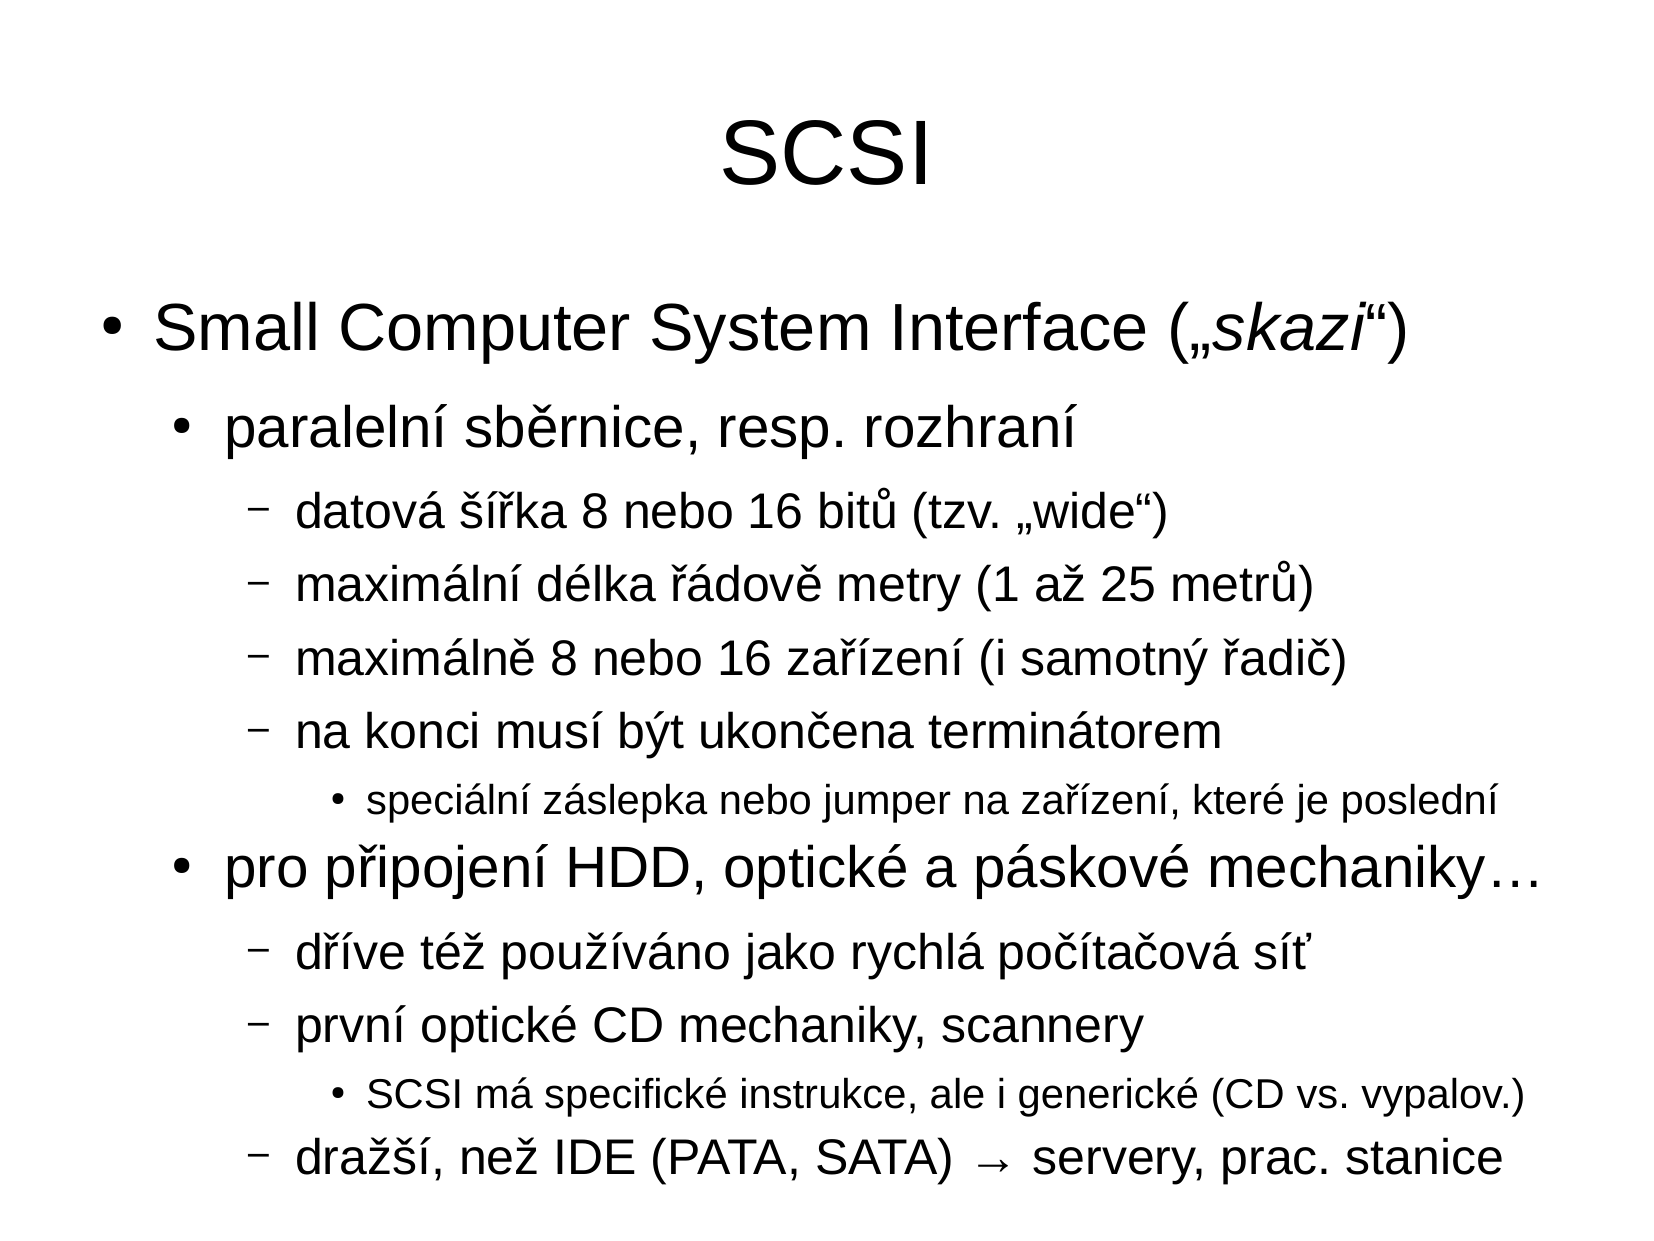

# SCSI
Small Computer System Interface („skazi“)
paralelní sběrnice, resp. rozhraní
datová šířka 8 nebo 16 bitů (tzv. „wide“)
maximální délka řádově metry (1 až 25 metrů)
maximálně 8 nebo 16 zařízení (i samotný řadič)
na konci musí být ukončena terminátorem
speciální záslepka nebo jumper na zařízení, které je poslední
pro připojení HDD, optické a páskové mechaniky…
dříve též používáno jako rychlá počítačová síť
první optické CD mechaniky, scannery
SCSI má specifické instrukce, ale i generické (CD vs. vypalov.)
dražší, než IDE (PATA, SATA) → servery, prac. stanice